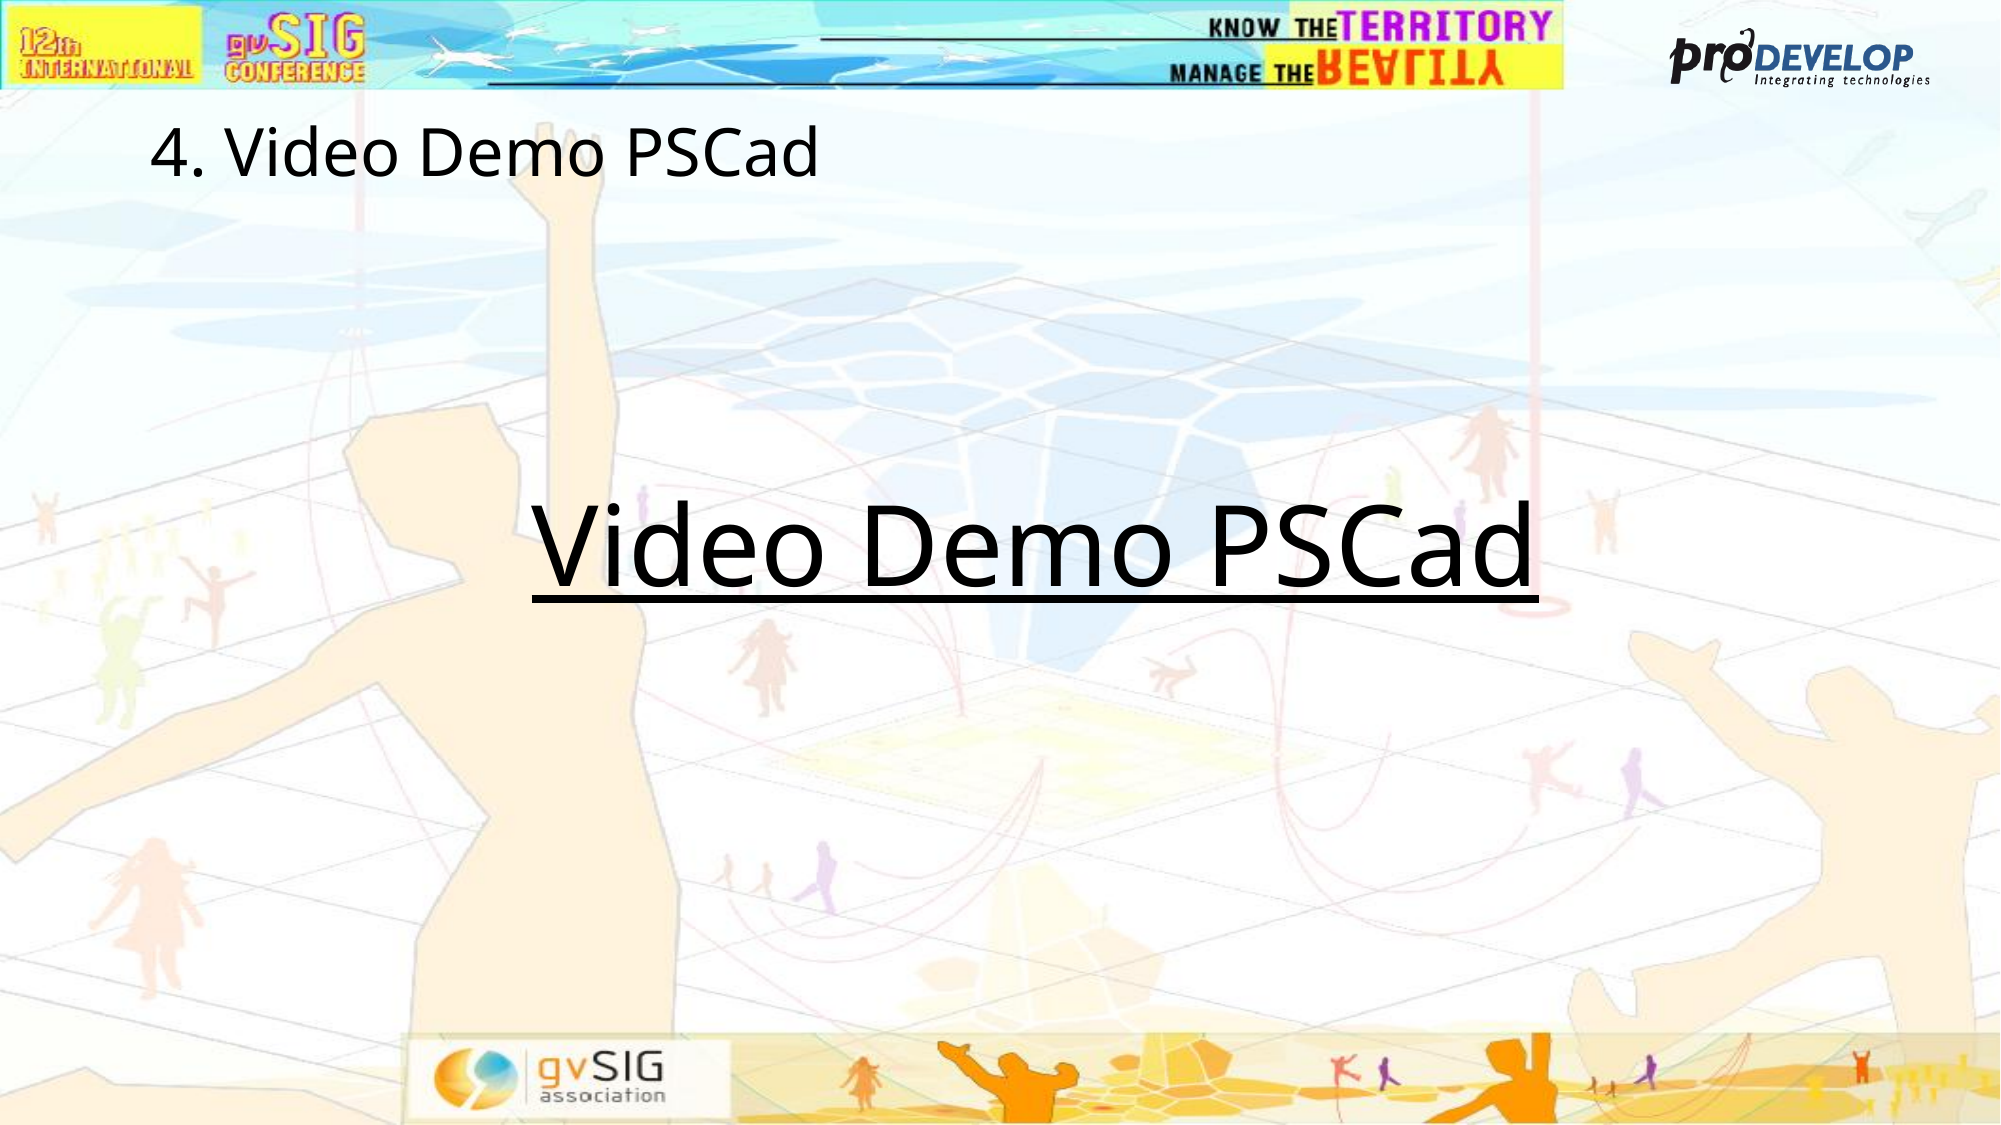

# 4. Video Demo PSCad
Video Demo PSCad